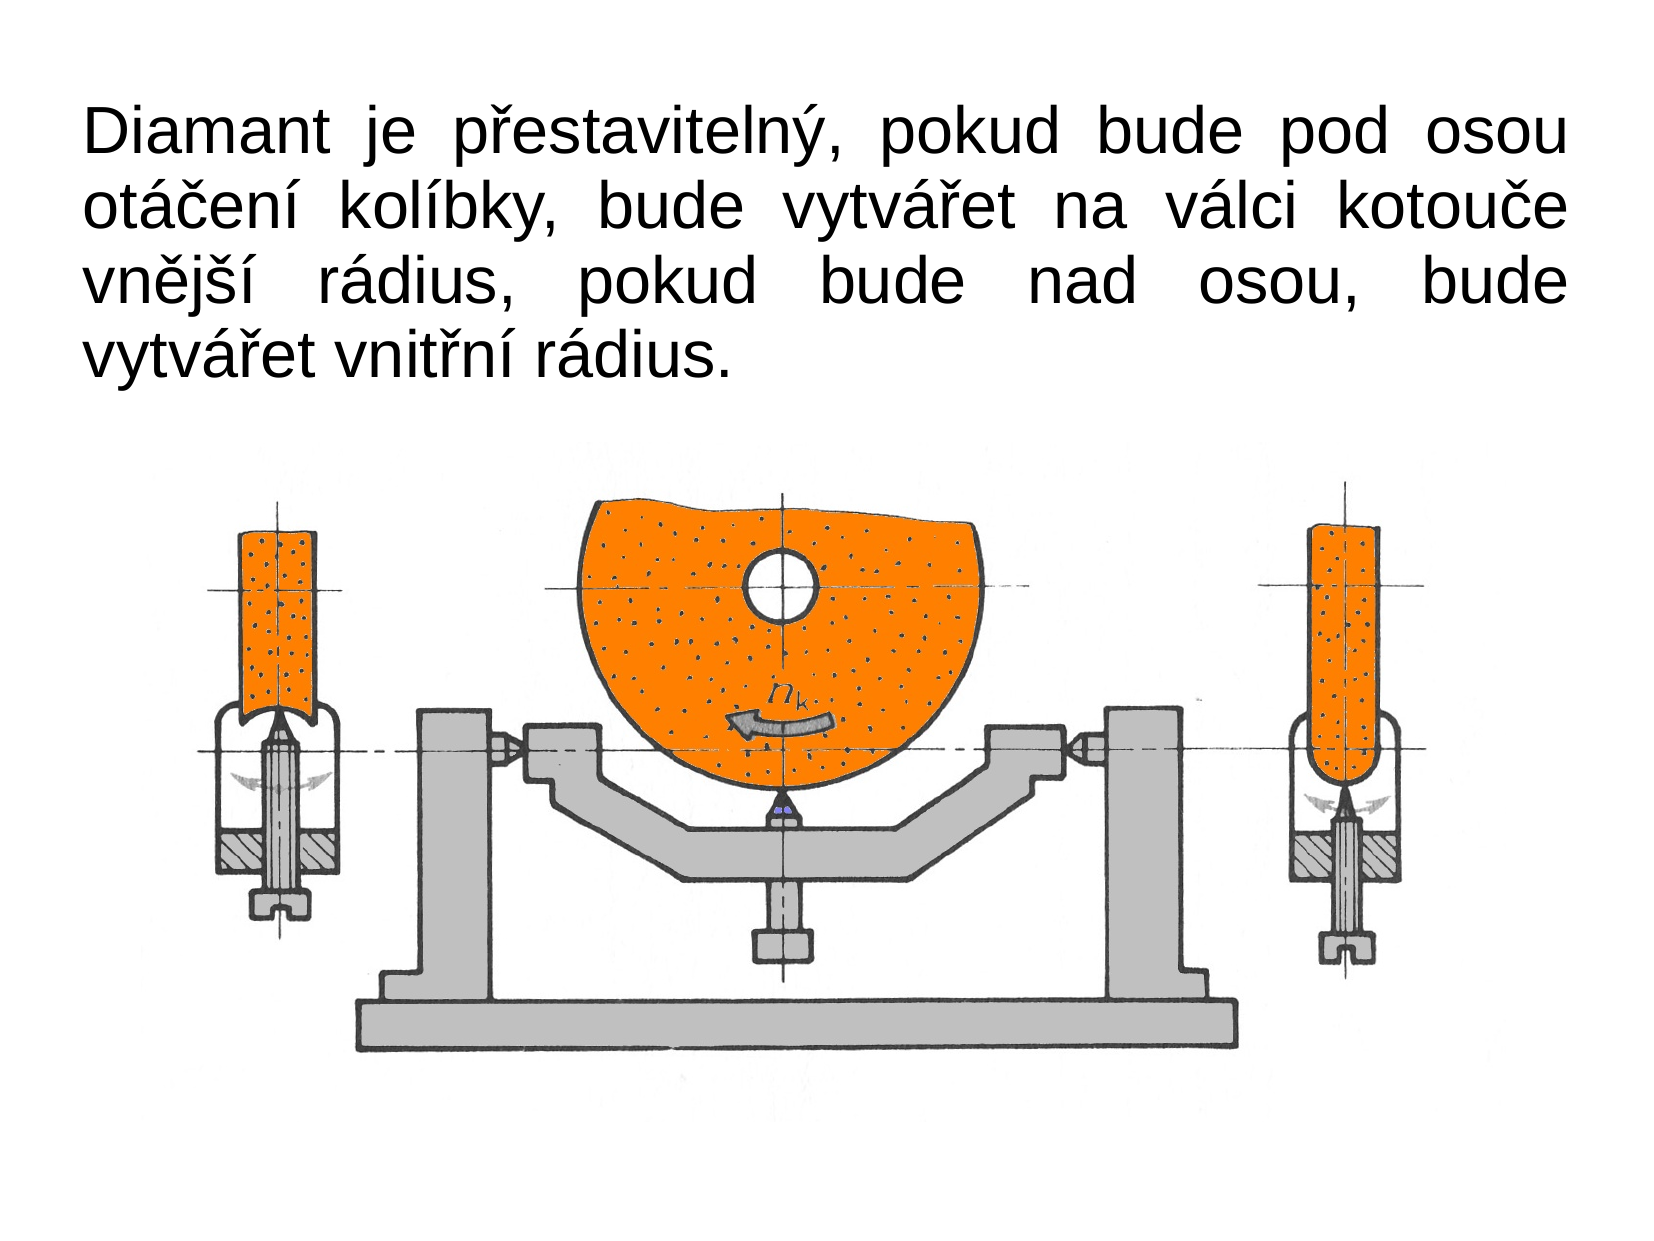

# Diamant je přestavitelný, pokud bude pod osou otáčení kolíbky, bude vytvářet na válci kotouče vnější rádius, pokud bude nad osou, bude vytvářet vnitřní rádius.